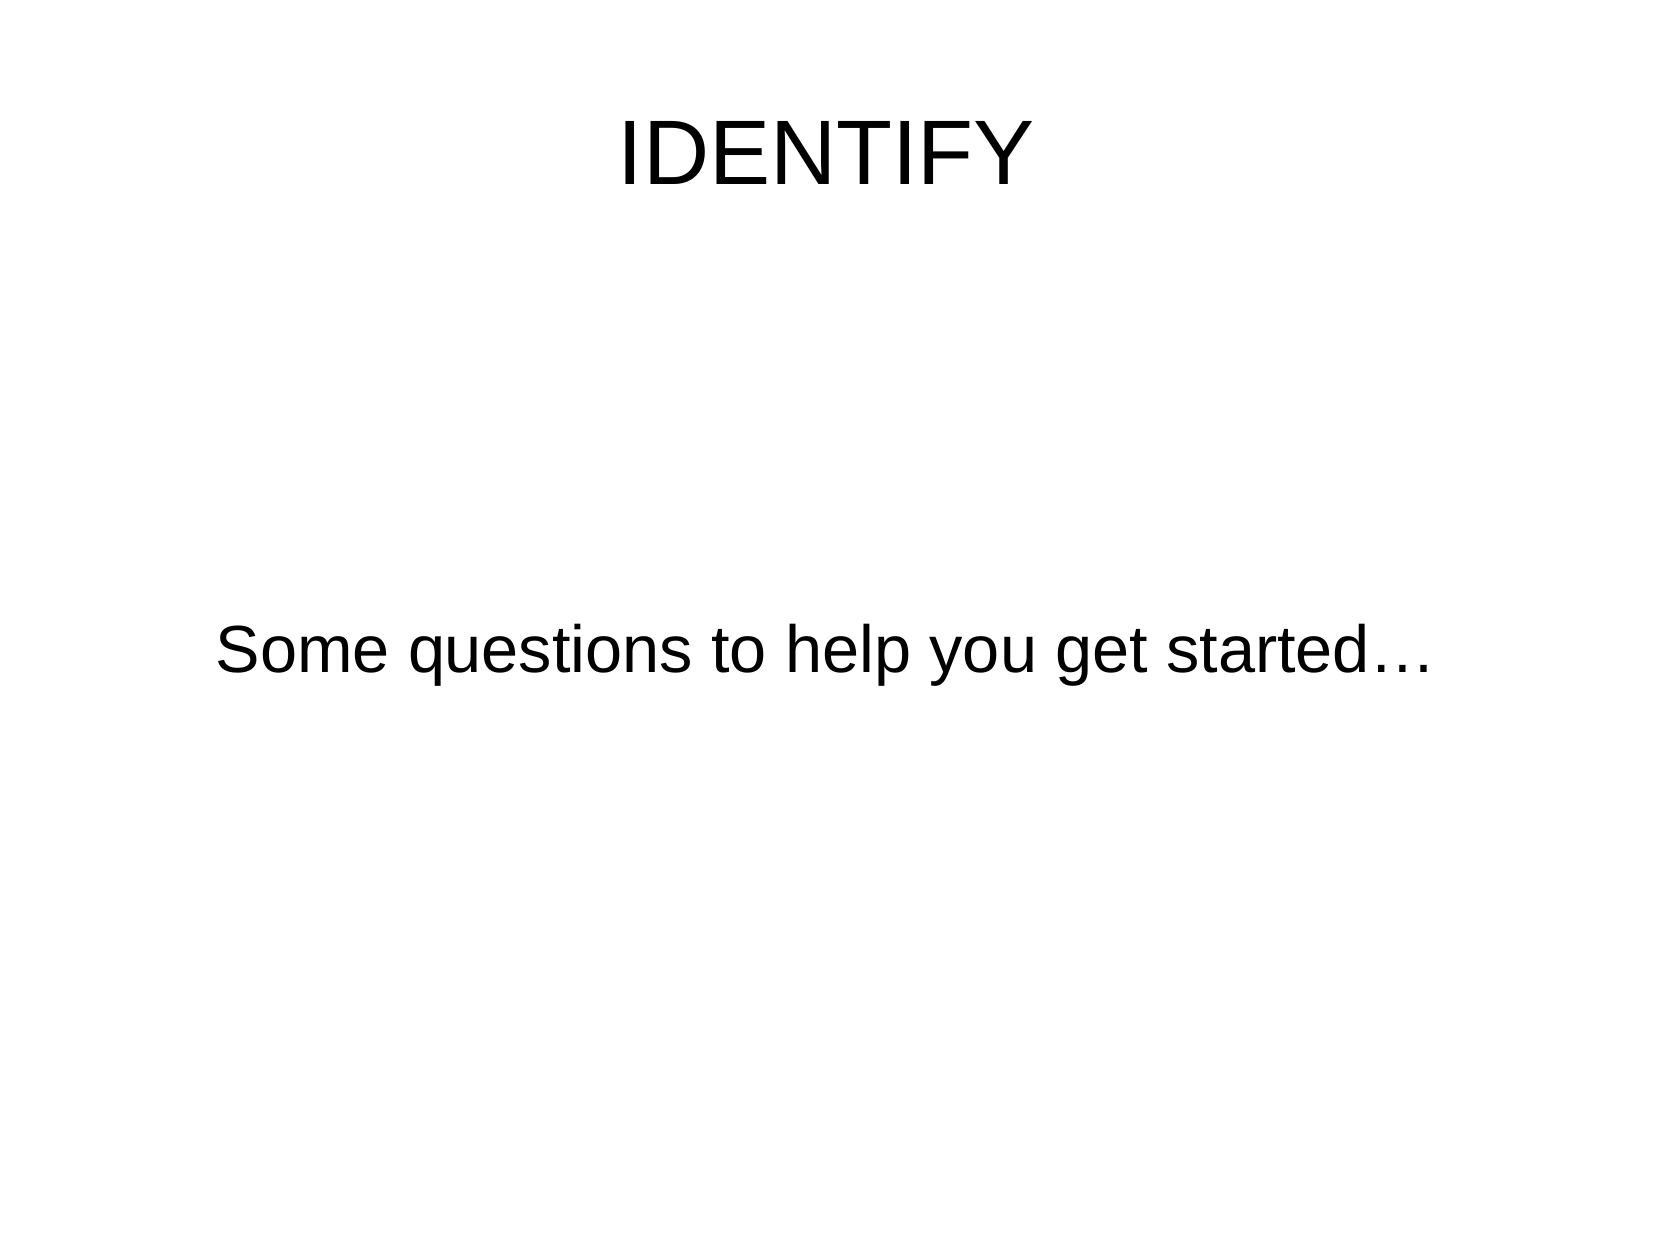

# IDENTIFY
Some questions to help you get started…